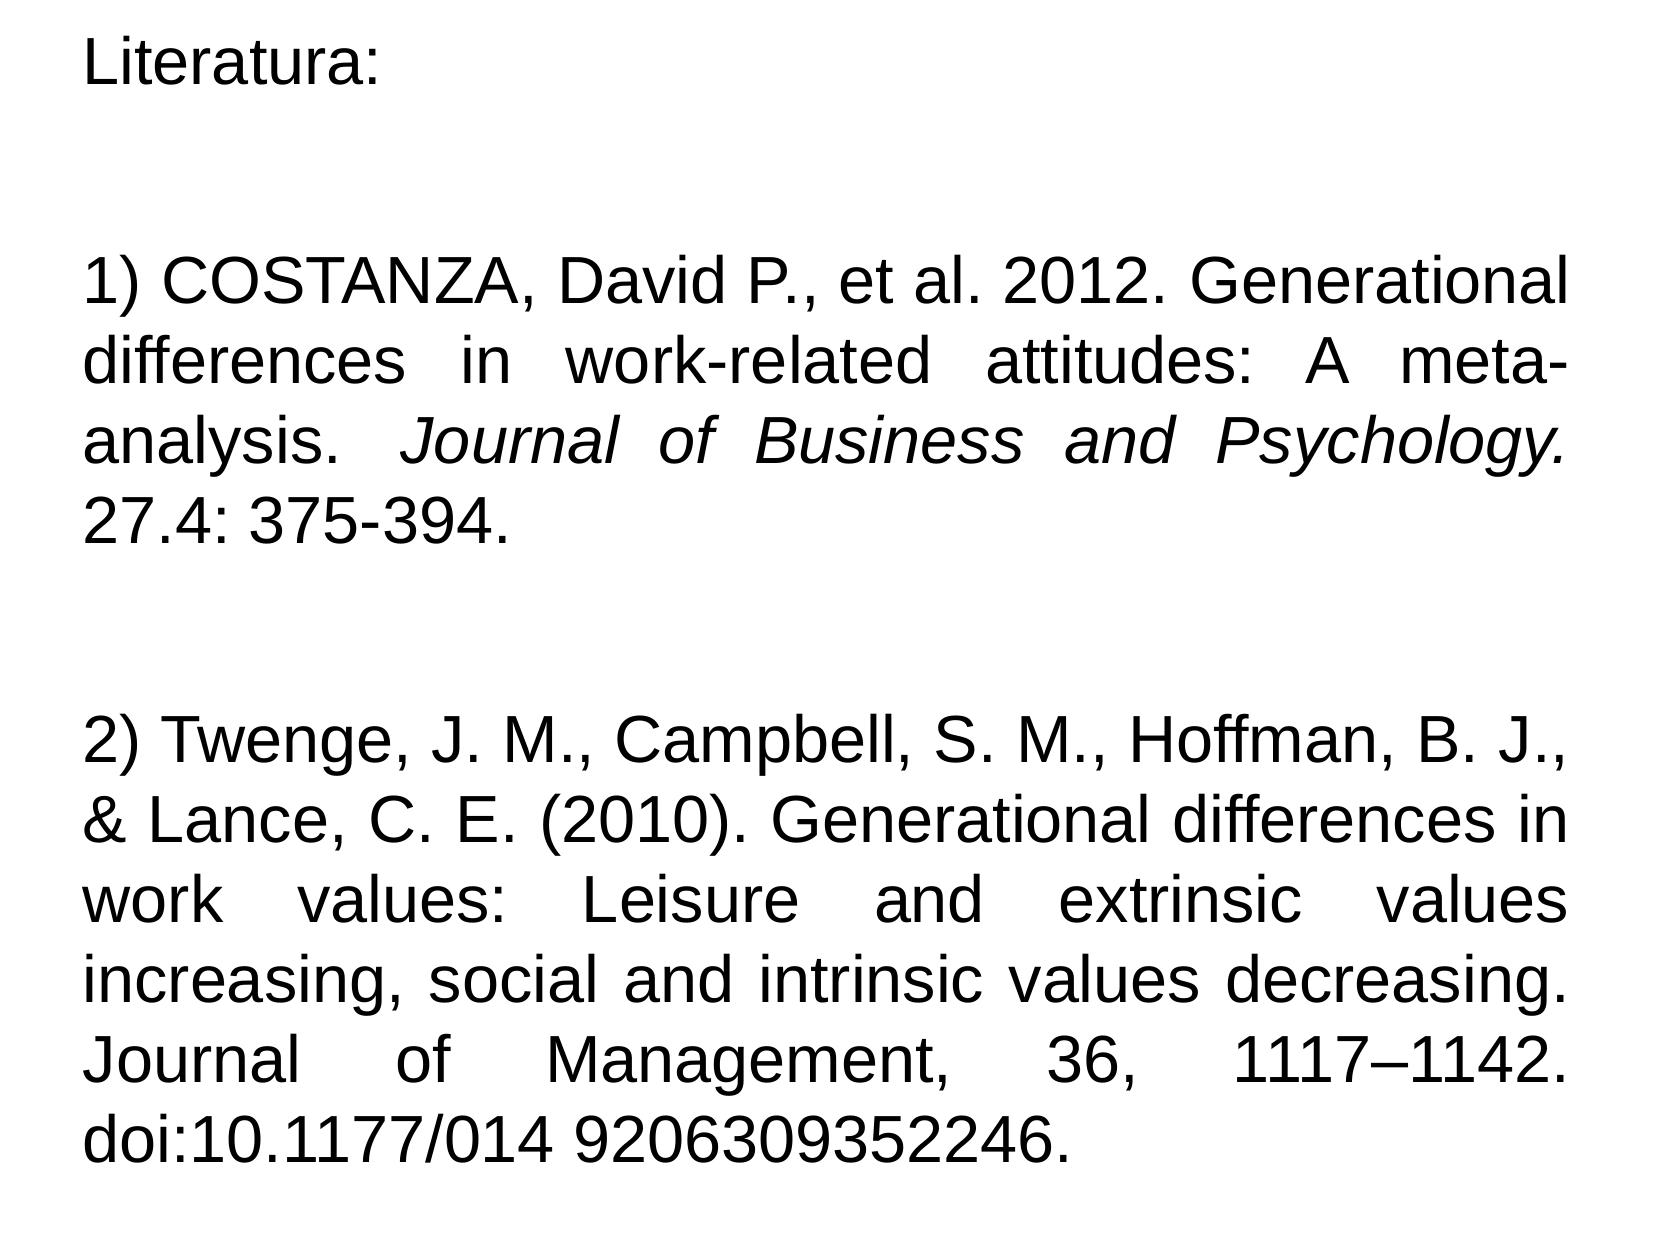

# Literatura:
1) COSTANZA, David P., et al. 2012. Generational differences in work-related attitudes: A meta-analysis.  Journal of Business and Psychology. 27.4: 375-394.
2) Twenge, J. M., Campbell, S. M., Hoffman, B. J., & Lance, C. E. (2010). Generational differences in work values: Leisure and extrinsic values increasing, social and intrinsic values decreasing. Journal of Management, 36, 1117–1142. doi:10.1177/014 9206309352246.